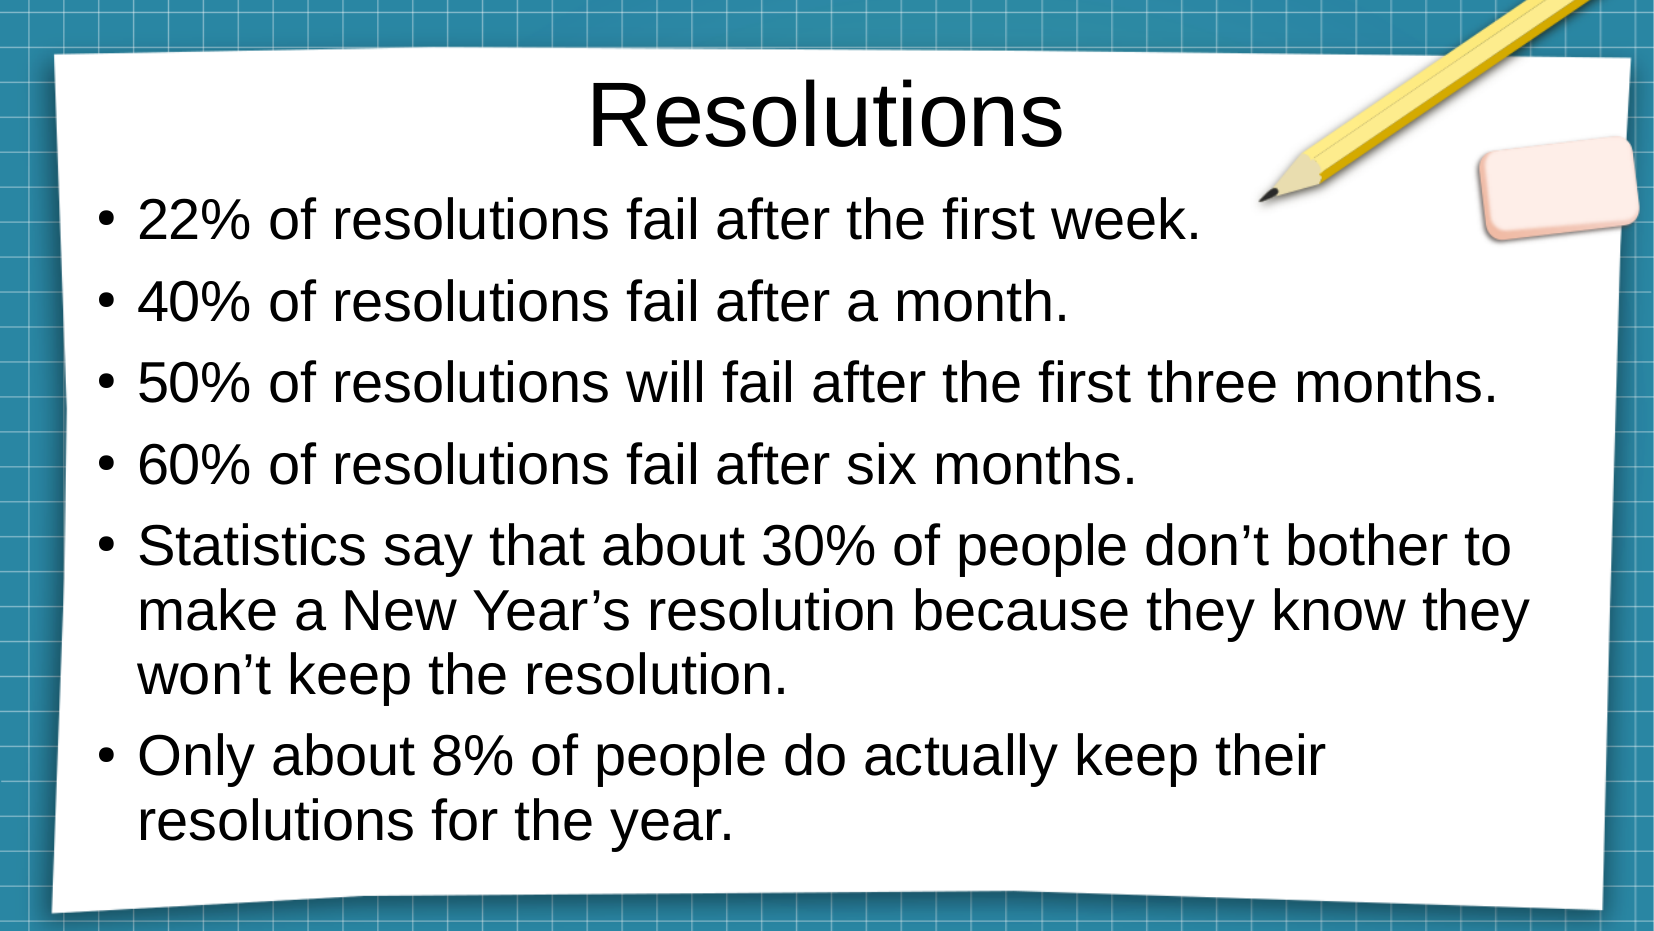

# Resolutions
22% of resolutions fail after the first week.
40% of resolutions fail after a month.
50% of resolutions will fail after the first three months.
60% of resolutions fail after six months.
Statistics say that about 30% of people don’t bother to make a New Year’s resolution because they know they won’t keep the resolution.
Only about 8% of people do actually keep their resolutions for the year.